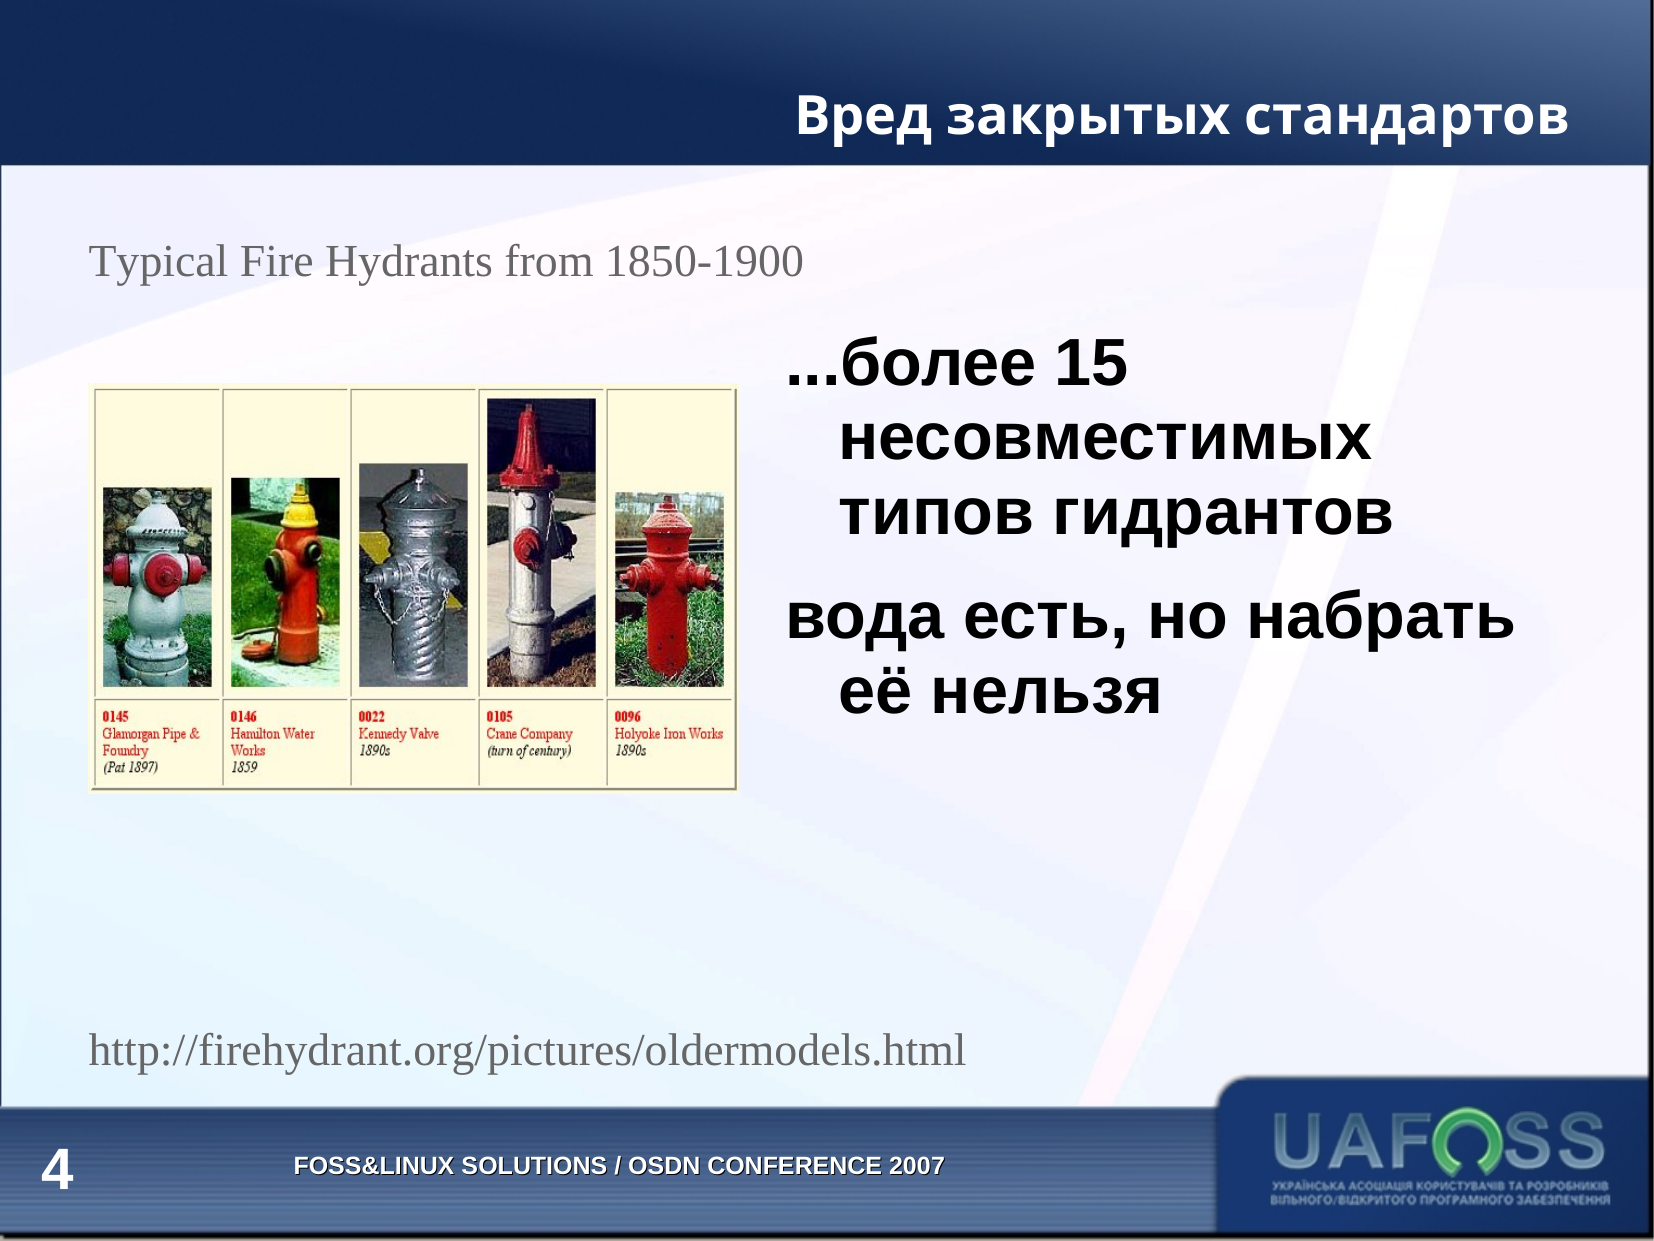

Вред закрытых стандартов
Typical Fire Hydrants from 1850-1900
# ...более 15 несовместимых типов гидрантов
вода есть, но набрать её нельзя
http://firehydrant.org/pictures/oldermodels.html
FOSS&LINUX SOLUTIONS / OSDN CONFERENCE 2007